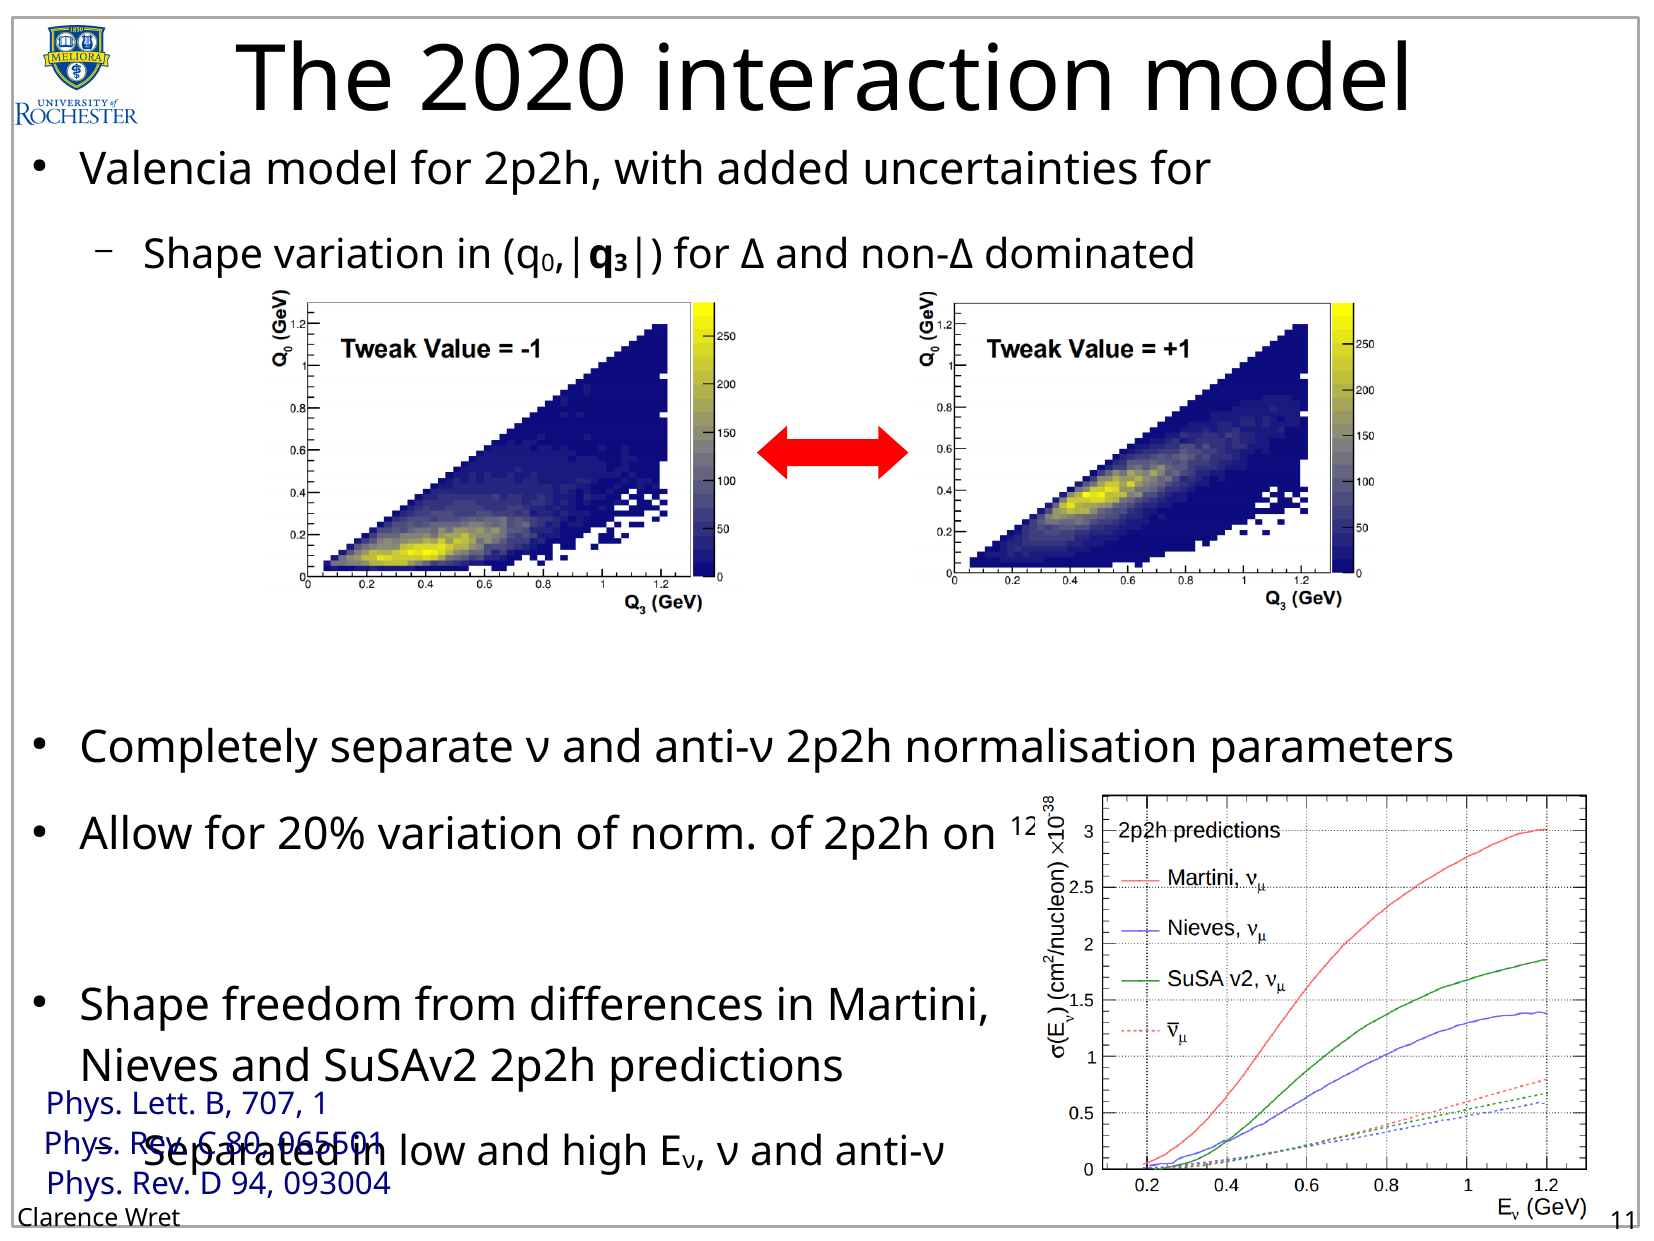

# The 2020 interaction model
Valencia model for 2p2h, with added uncertainties for
Shape variation in (q0,|q3|) for Δ and non-Δ dominated
Completely separate ν and anti-ν 2p2h normalisation parameters
Allow for 20% variation of norm. of 2p2h on 12C and 16O
Shape freedom from differences in Martini,
Nieves and SuSAv2 2p2h predictions
Separated in low and high Eν, ν and anti-ν
Phys. Lett. B, 707, 1
Phys. Rev. C 80, 065501
Phys. Rev. D 94, 093004